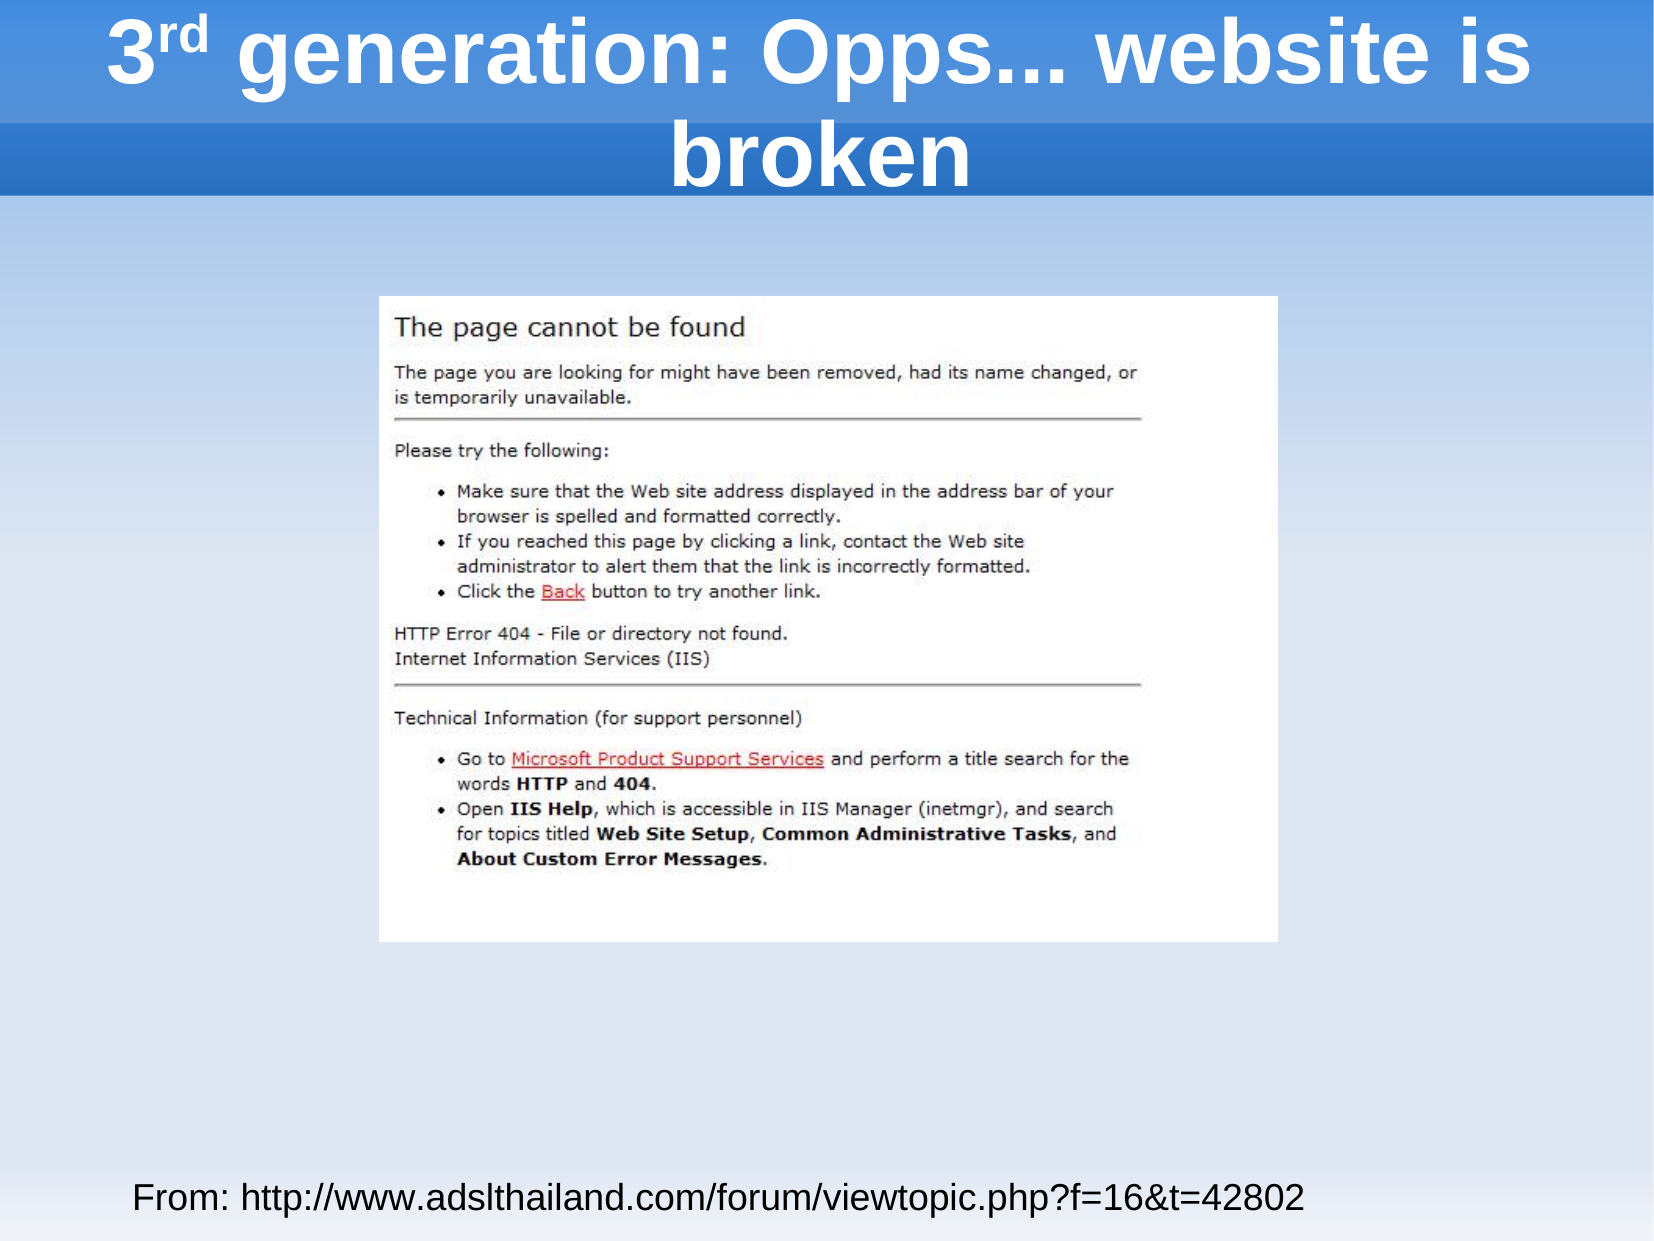

# 3rd generation: Opps... website is broken
From: http://www.adslthailand.com/forum/viewtopic.php?f=16&t=42802